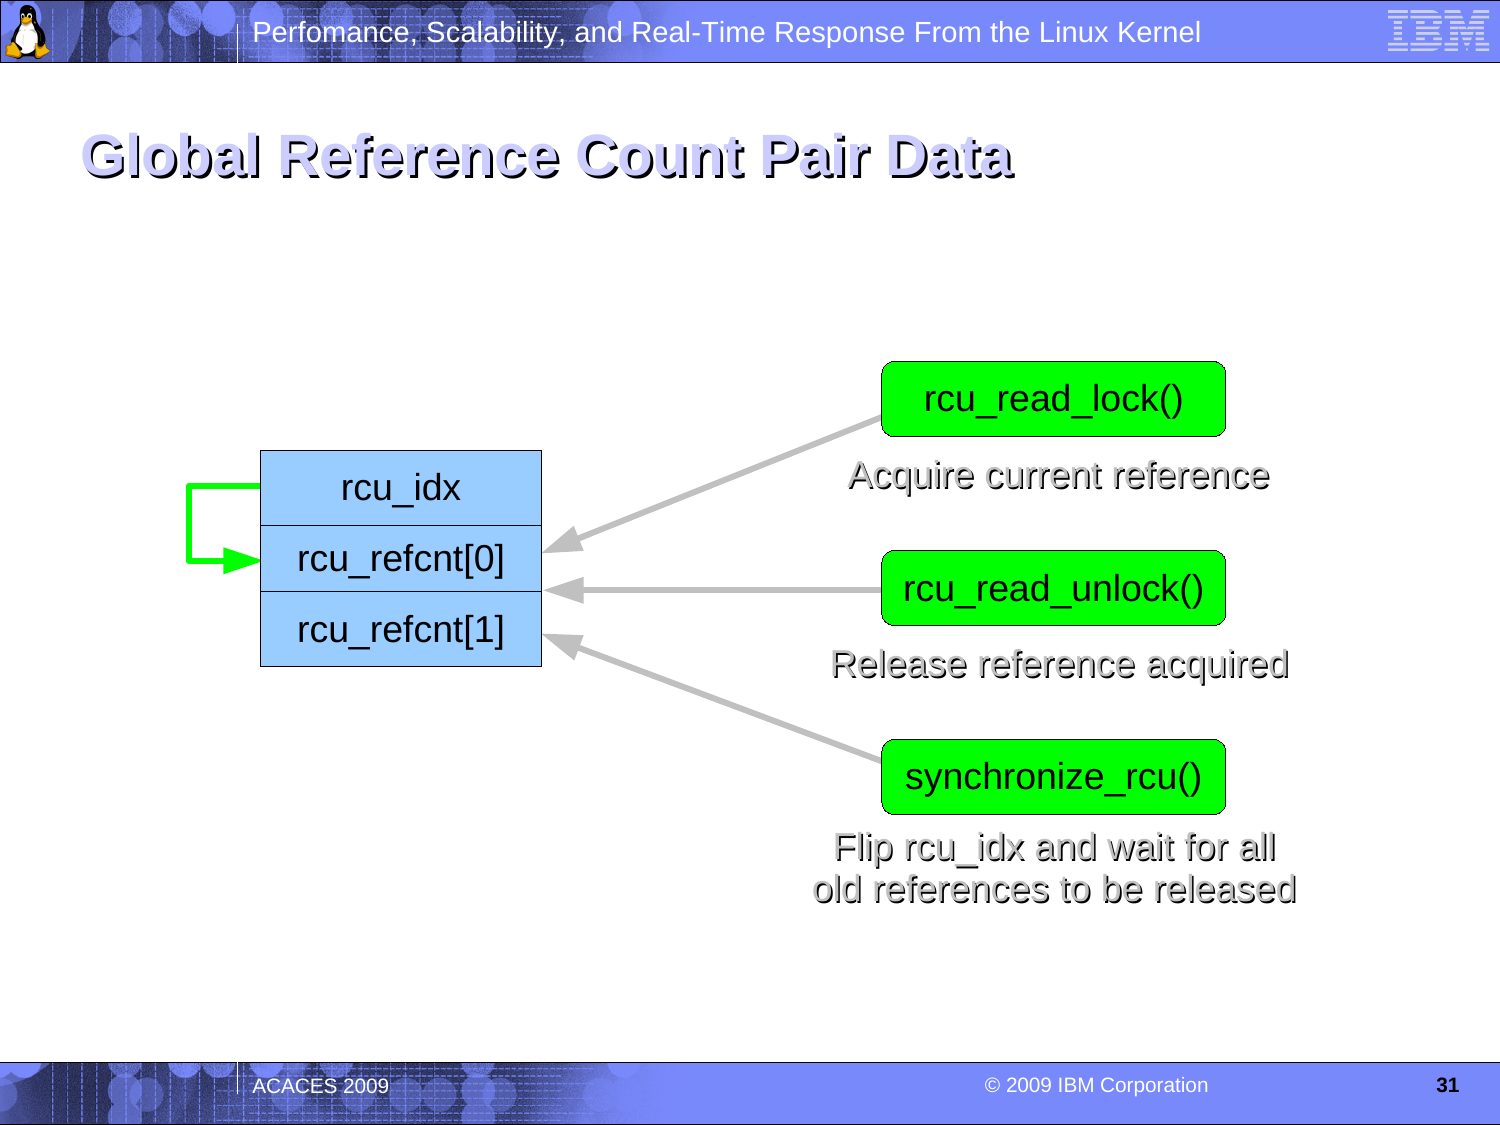

# Global Reference Count Pair Data
rcu_read_lock()
Acquire current reference
rcu_idx
rcu_refcnt[0]
rcu_read_unlock()
rcu_refcnt[1]
Release reference acquired
synchronize_rcu()
Flip rcu_idx and wait for all
old references to be released
31